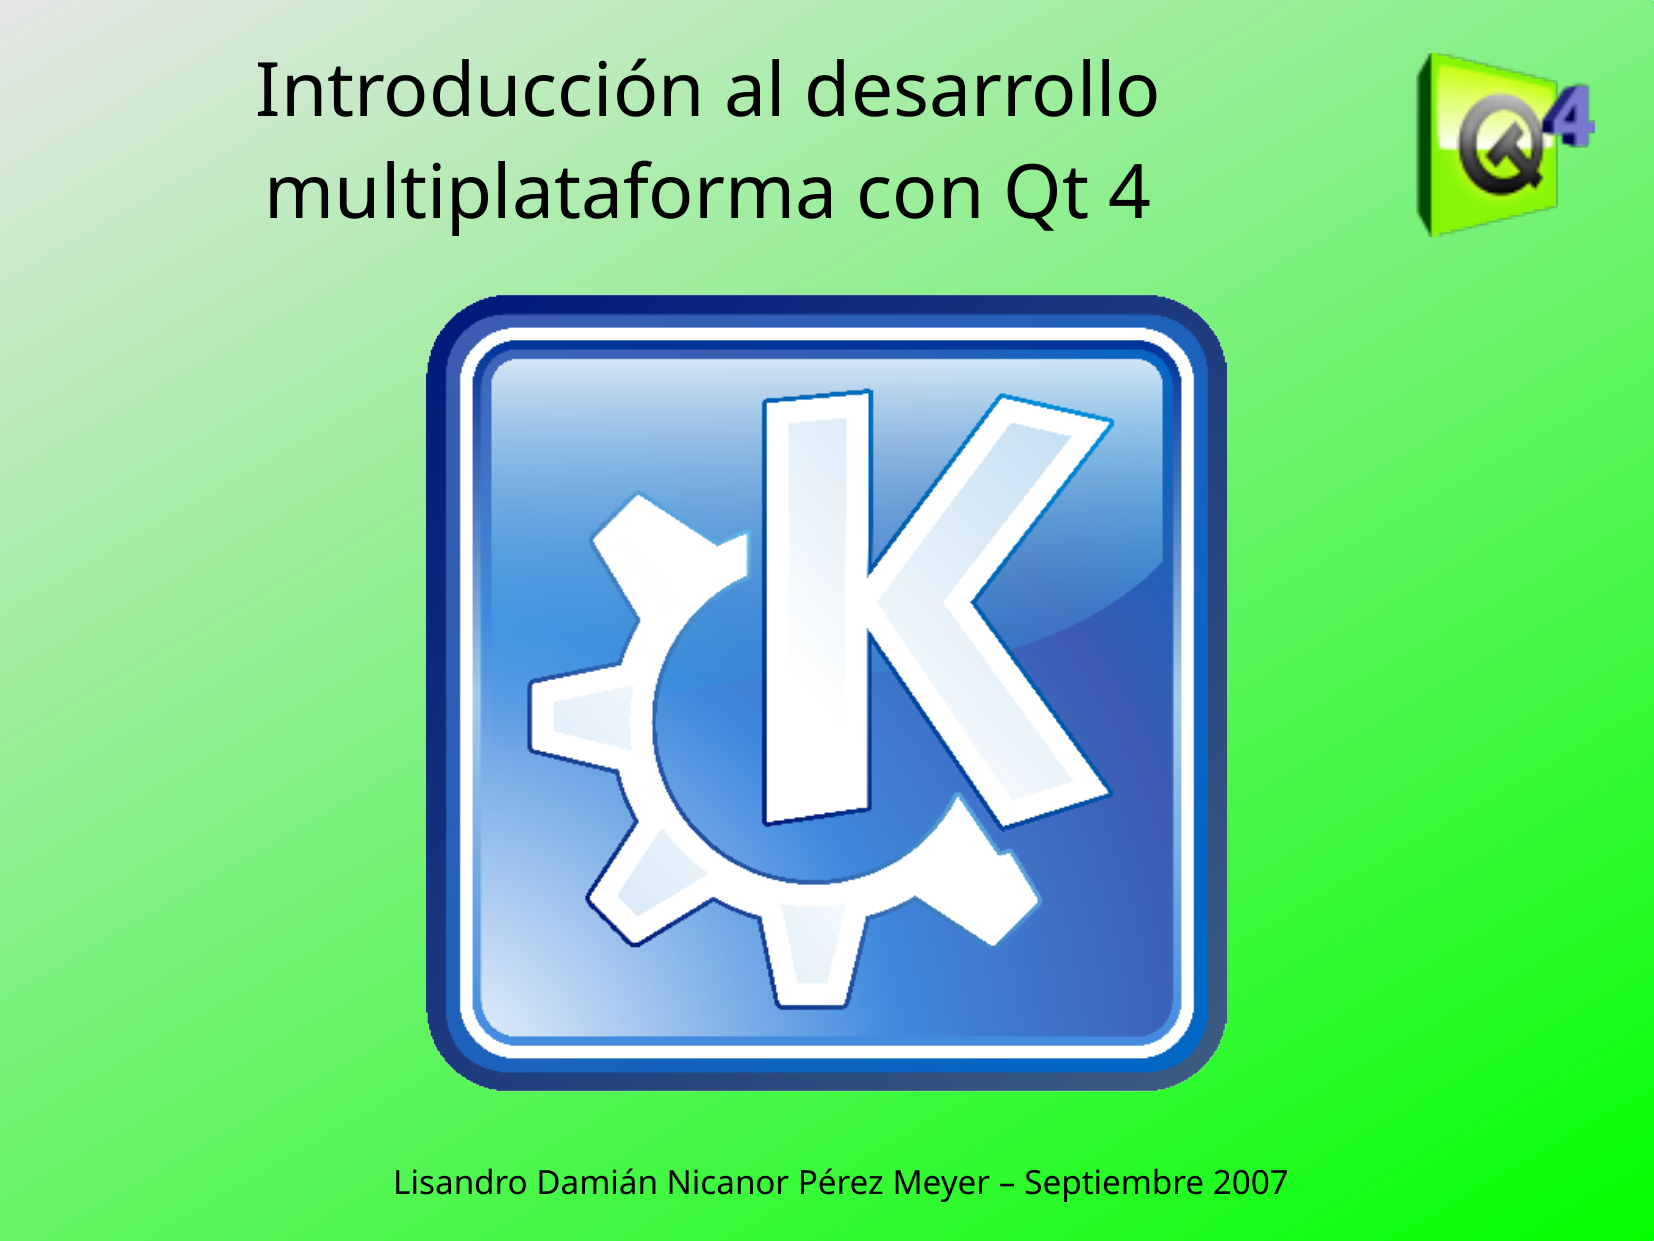

# Introducción al desarrollo multiplataforma con Qt 4
Lisandro Damián Nicanor Pérez Meyer – Septiembre 2007